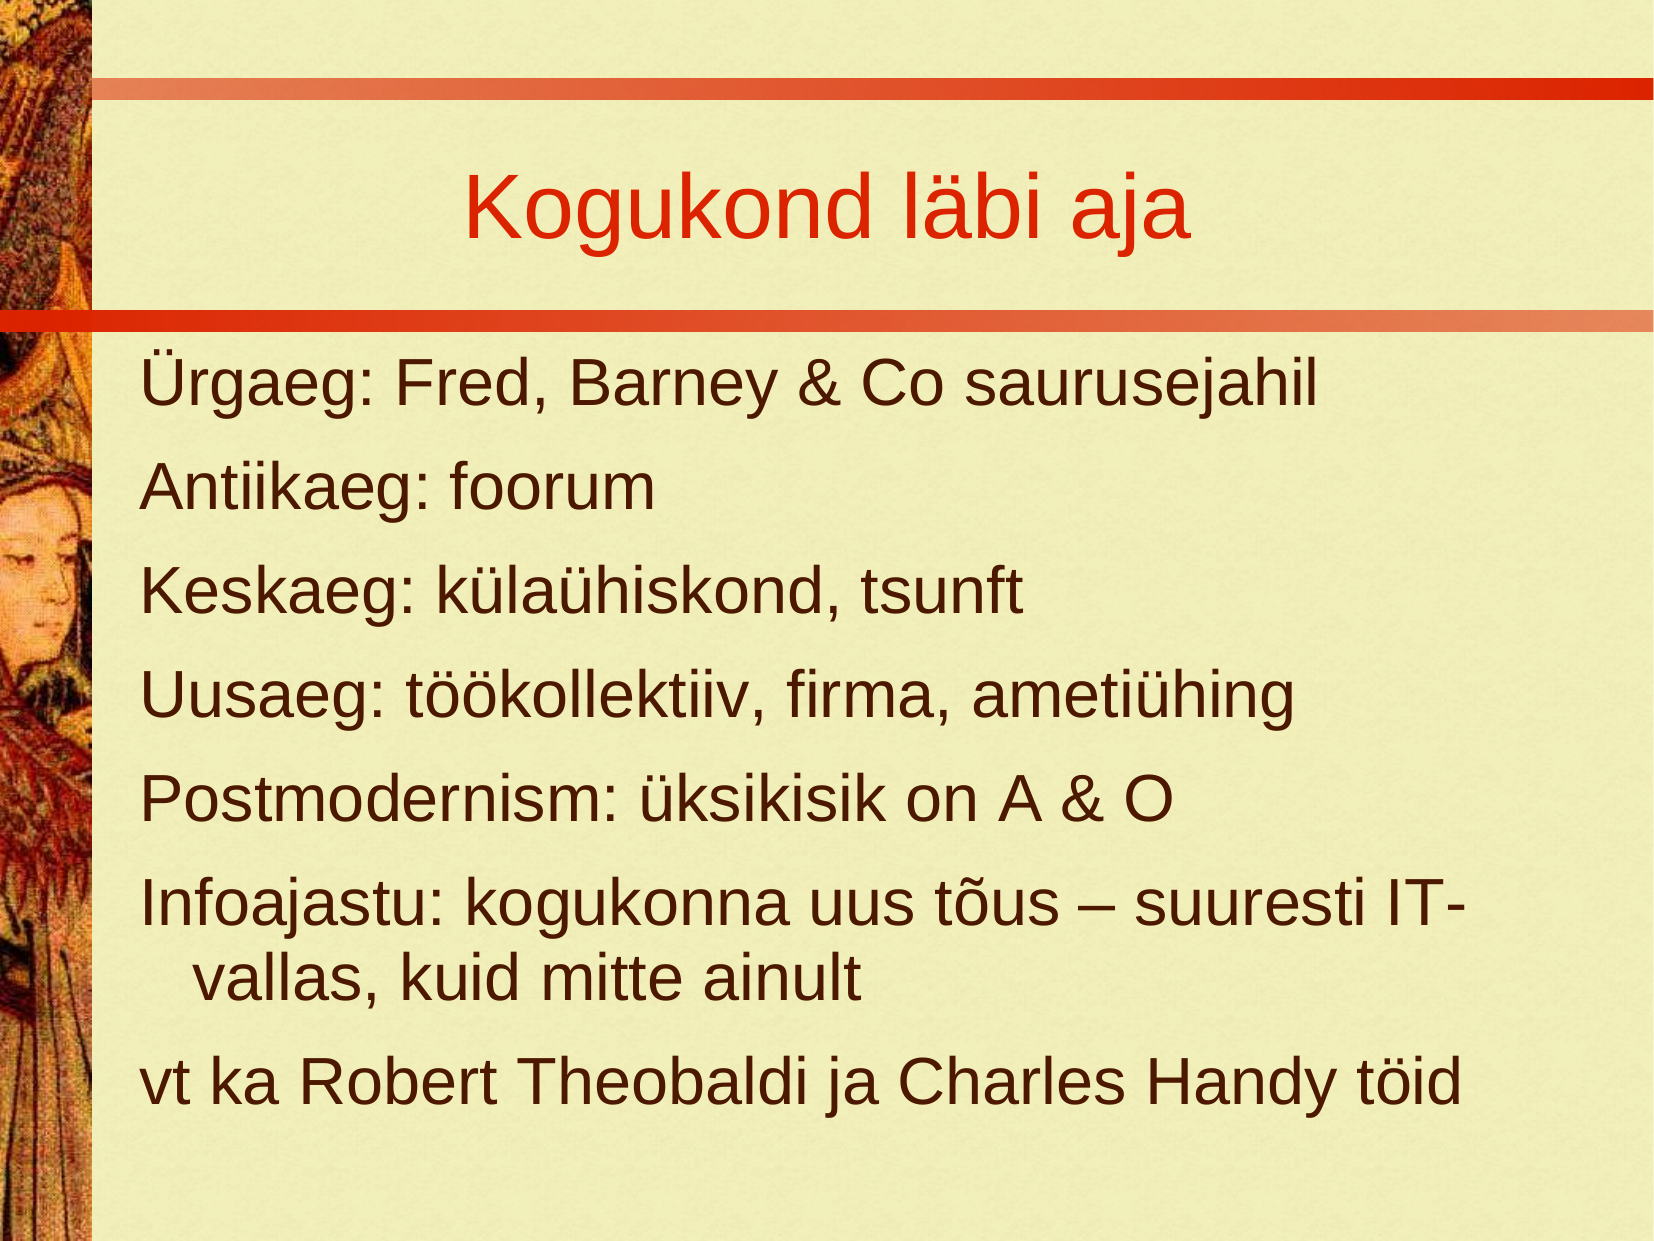

# Kogukond läbi aja
Ürgaeg: Fred, Barney & Co saurusejahil
Antiikaeg: foorum
Keskaeg: külaühiskond, tsunft
Uusaeg: töökollektiiv, firma, ametiühing
Postmodernism: üksikisik on A & O
Infoajastu: kogukonna uus tõus – suuresti IT-vallas, kuid mitte ainult
vt ka Robert Theobaldi ja Charles Handy töid